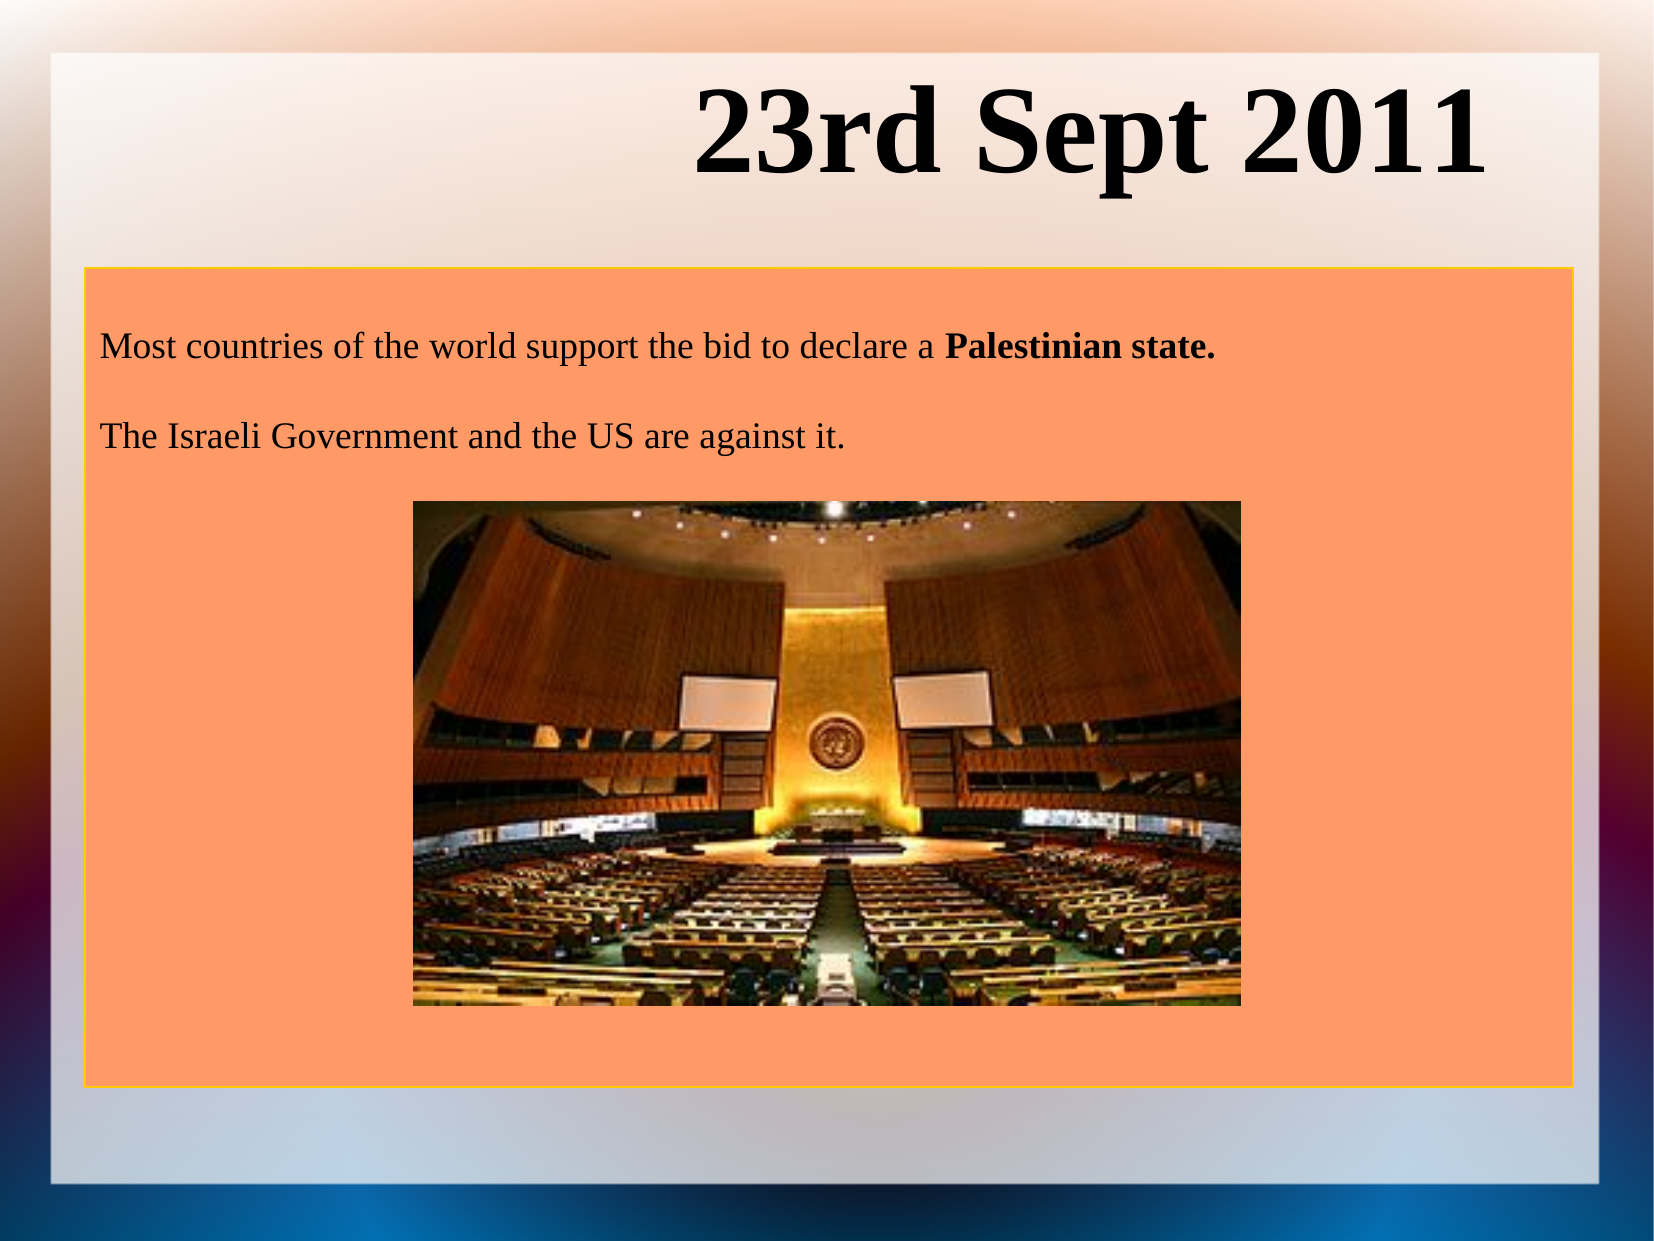

# 23rd Sept 2011
Most countries of the world support the bid to declare a Palestinian state.
The Israeli Government and the US are against it.